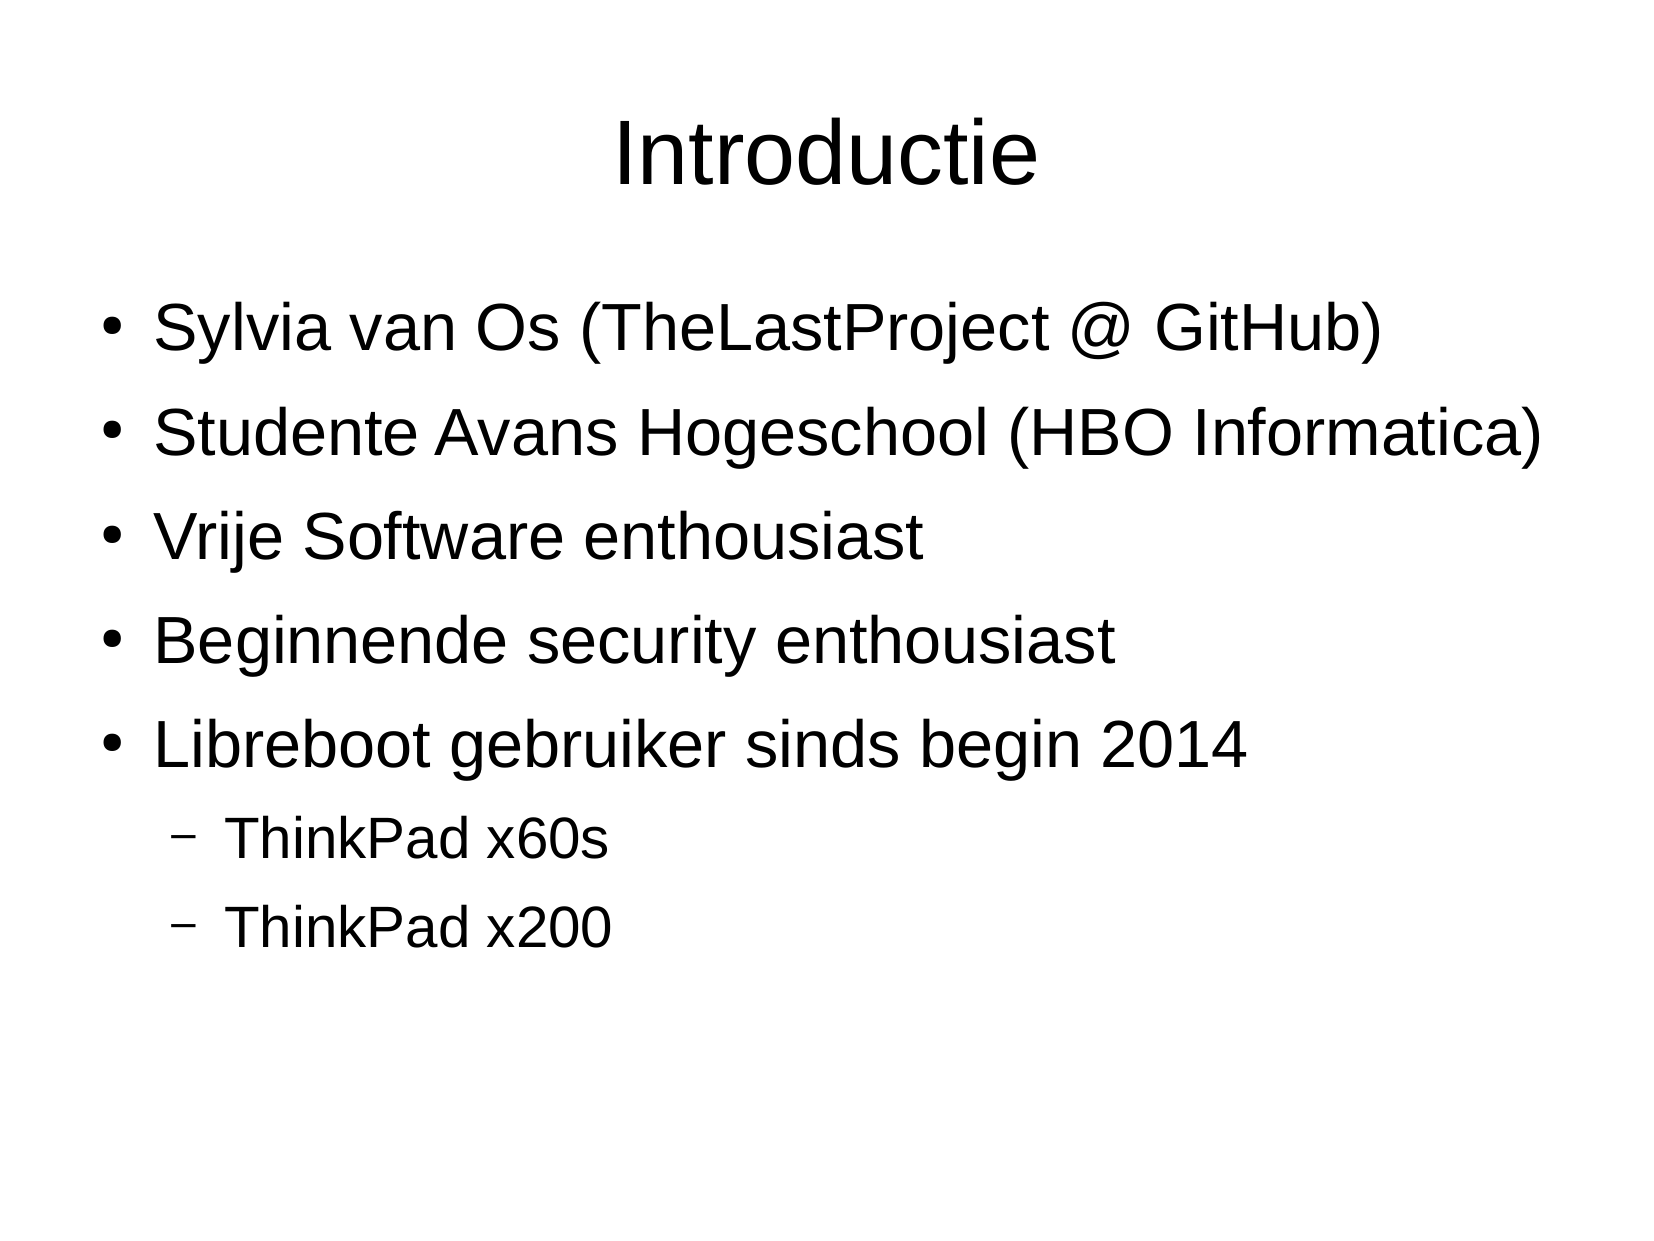

# Introductie
Sylvia van Os (TheLastProject @ GitHub)
Studente Avans Hogeschool (HBO Informatica)
Vrije Software enthousiast
Beginnende security enthousiast
Libreboot gebruiker sinds begin 2014
ThinkPad x60s
ThinkPad x200